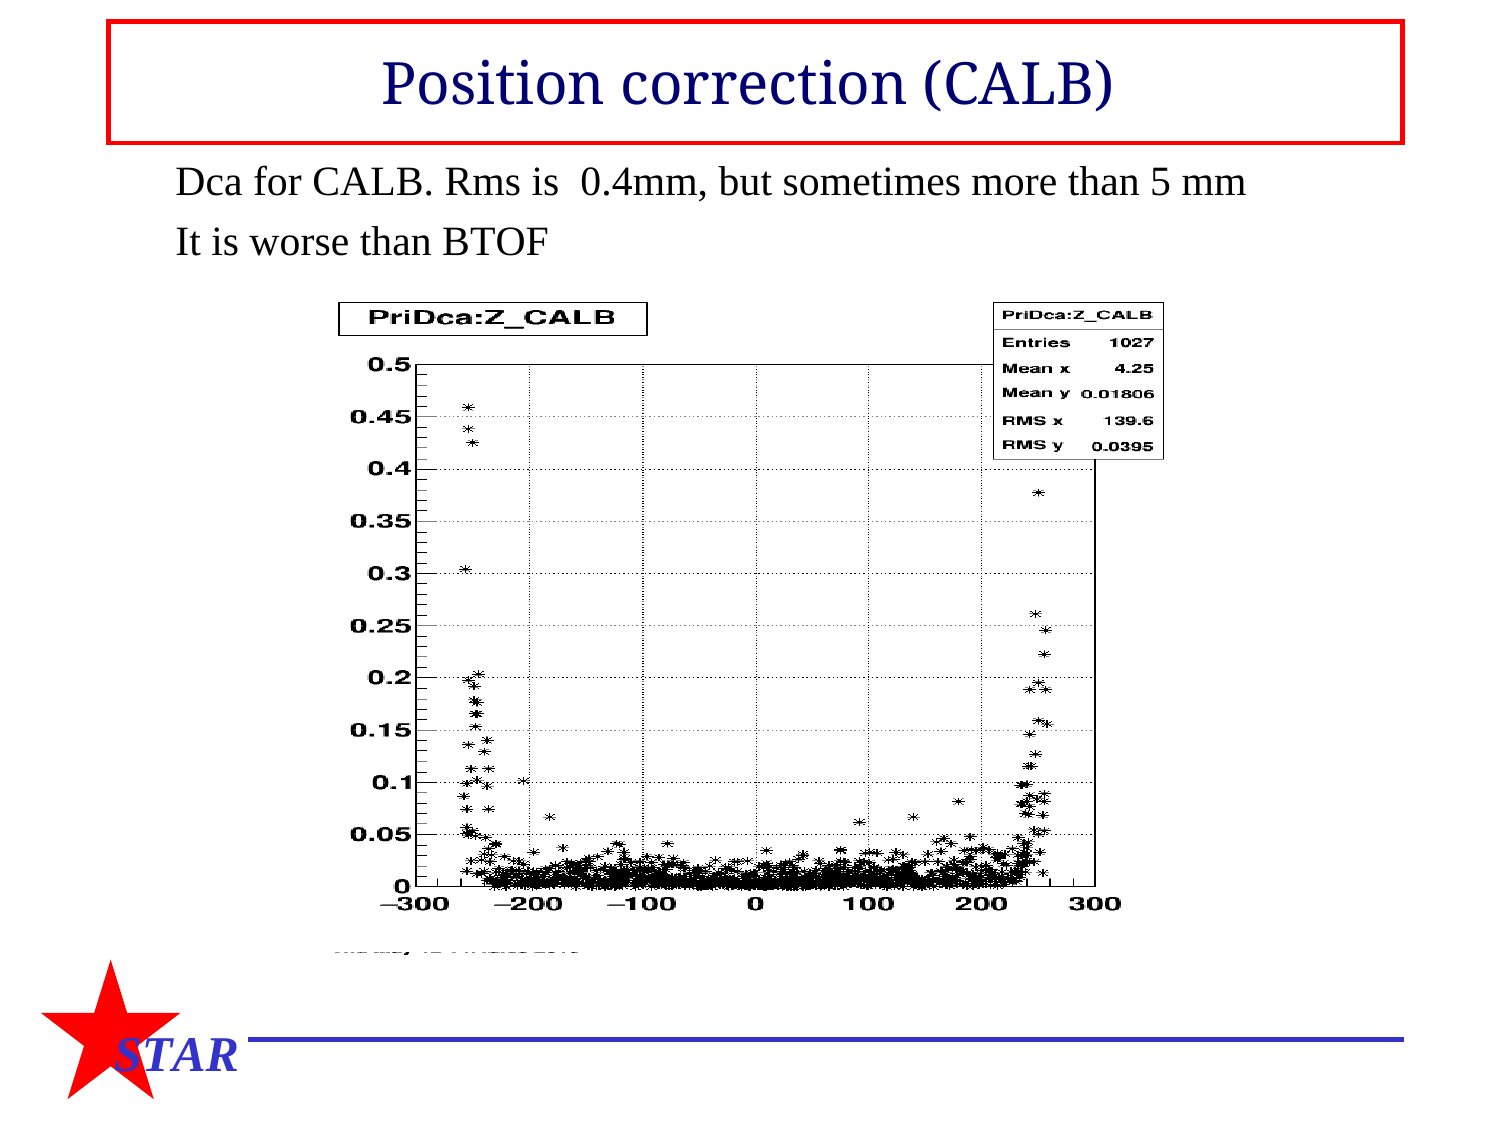

# Position correction (CALB)
Dca for CALB. Rms is 0.4mm, but sometimes more than 5 mm
It is worse than BTOF